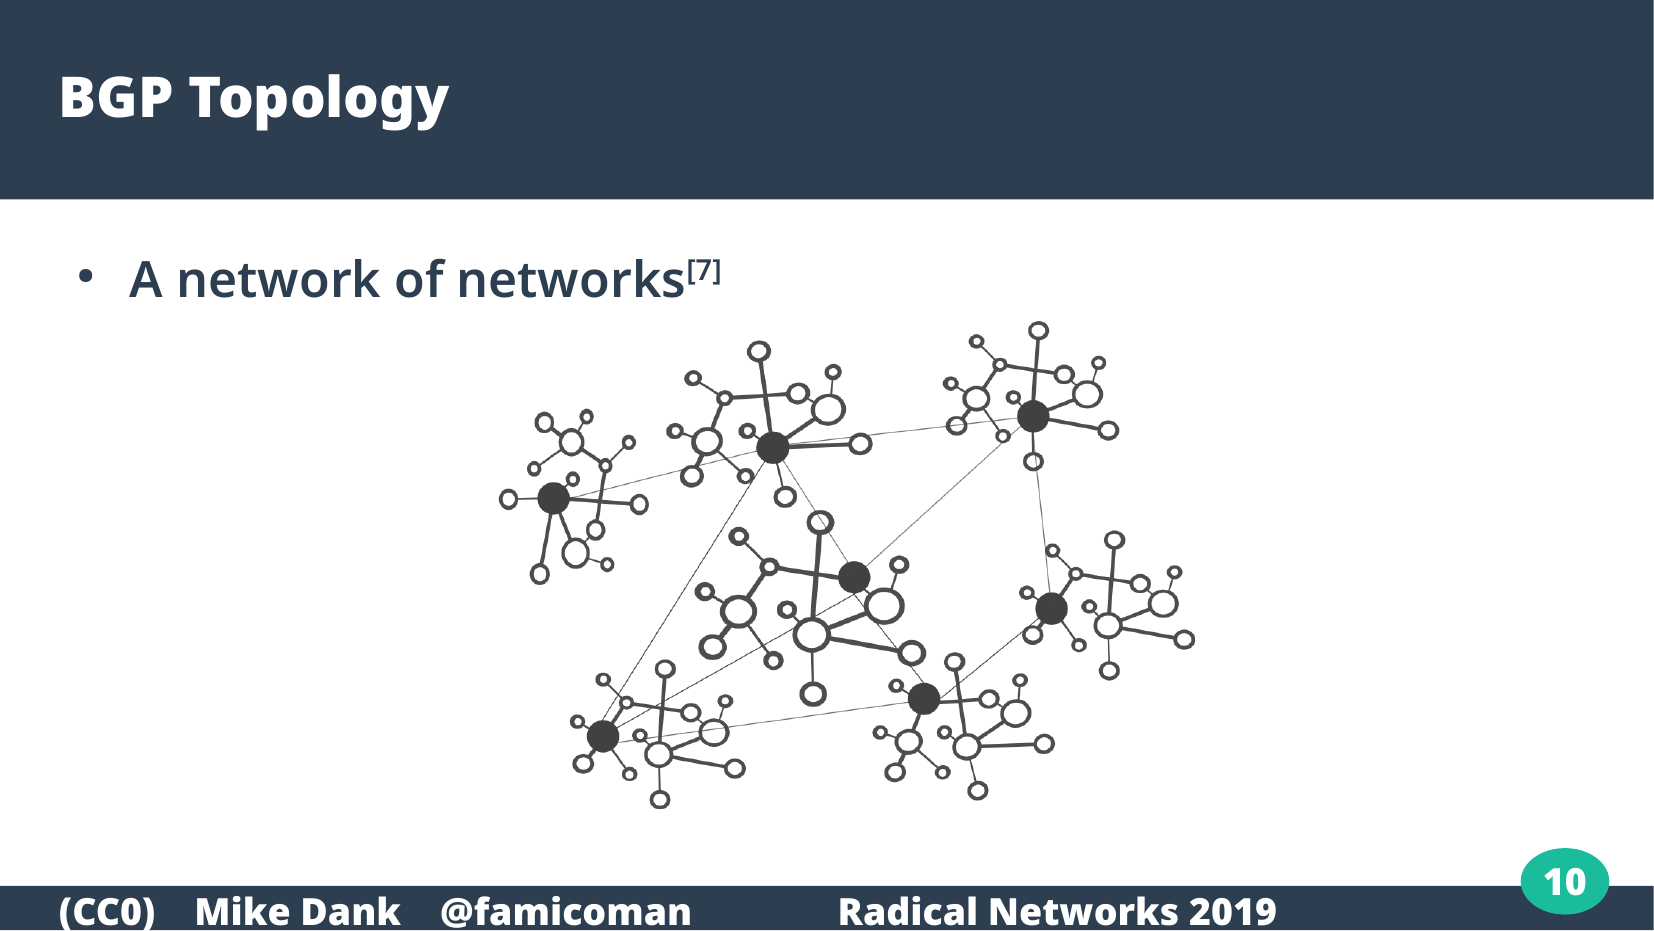

# BGP Topology
A network of networks[7]
10
(CC0) Mike Dank @famicoman
Radical Networks 2019